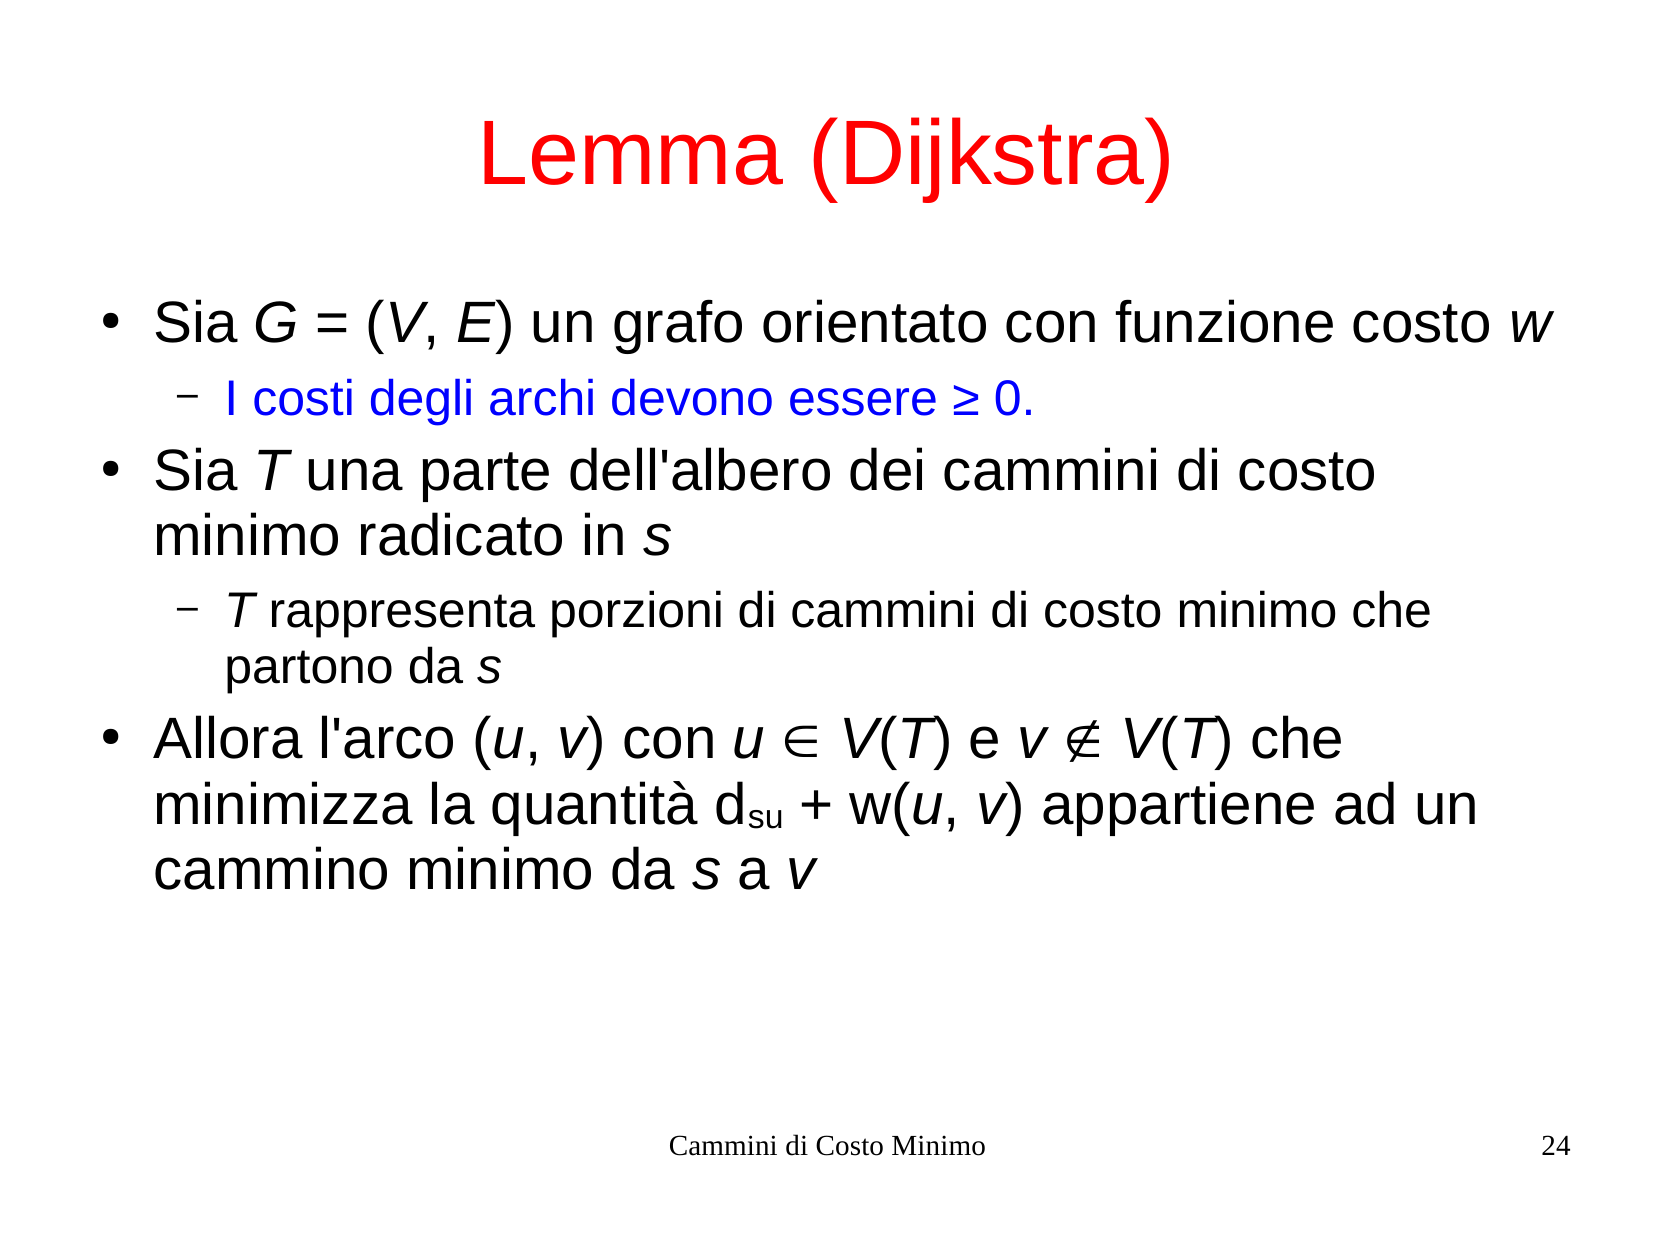

# Lemma (Dijkstra)
Sia G = (V, E) un grafo orientato con funzione costo w
I costi degli archi devono essere ≥ 0.
Sia T una parte dell'albero dei cammini di costo minimo radicato in s
T rappresenta porzioni di cammini di costo minimo che partono da s
Allora l'arco (u, v) con u  V(T) e v  V(T) che minimizza la quantità dsu + w(u, v) appartiene ad un cammino minimo da s a v
Cammini di Costo Minimo
24